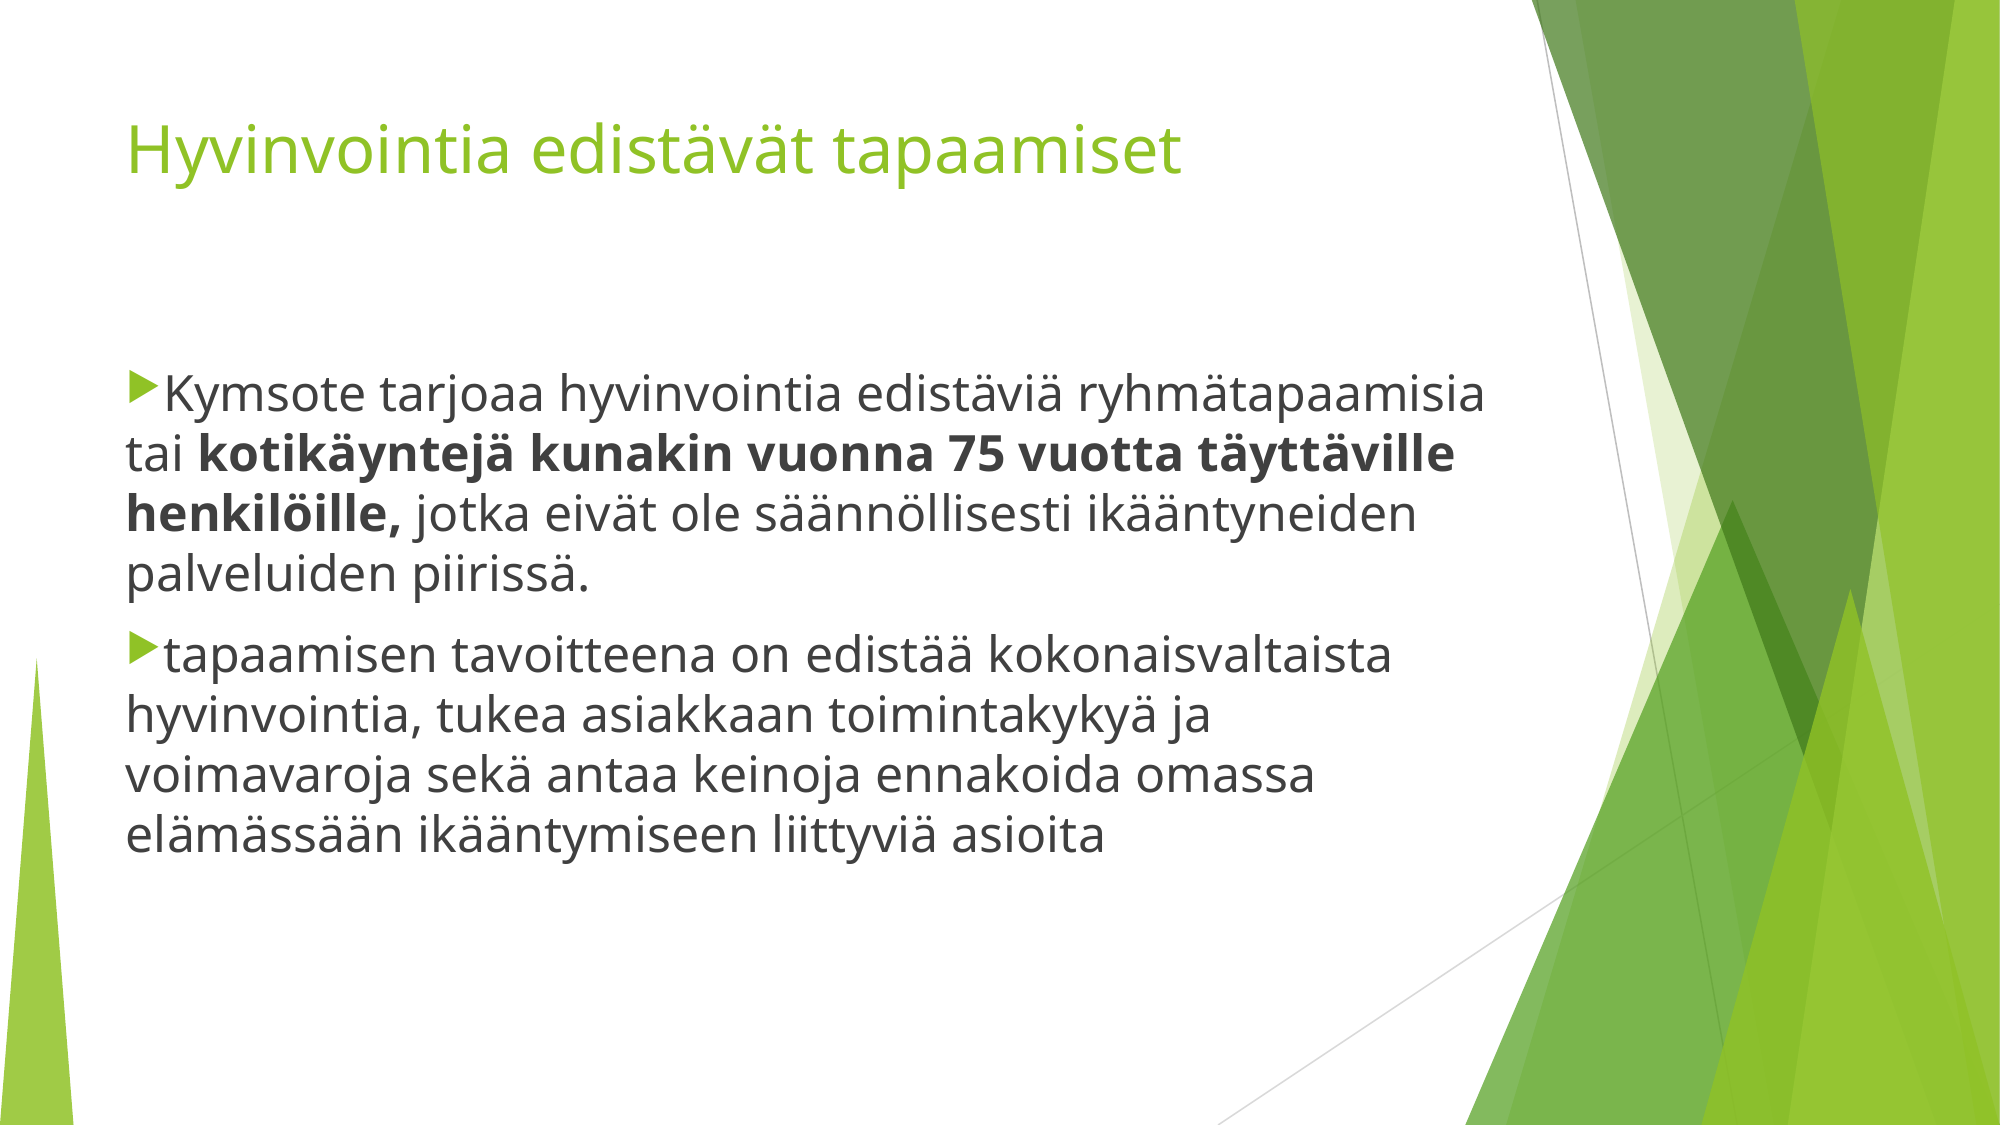

# Hyvinvointia edistävät tapaamiset
Kymsote tarjoaa hyvinvointia edistäviä ryhmätapaamisia tai kotikäyntejä kunakin vuonna 75 vuotta täyttäville henkilöille, jotka eivät ole säännöllisesti ikääntyneiden palveluiden piirissä.
tapaamisen tavoitteena on edistää kokonaisvaltaista hyvinvointia, tukea asiakkaan toimintakykyä ja voimavaroja sekä antaa keinoja ennakoida omassa elämässään ikääntymiseen liittyviä asioita